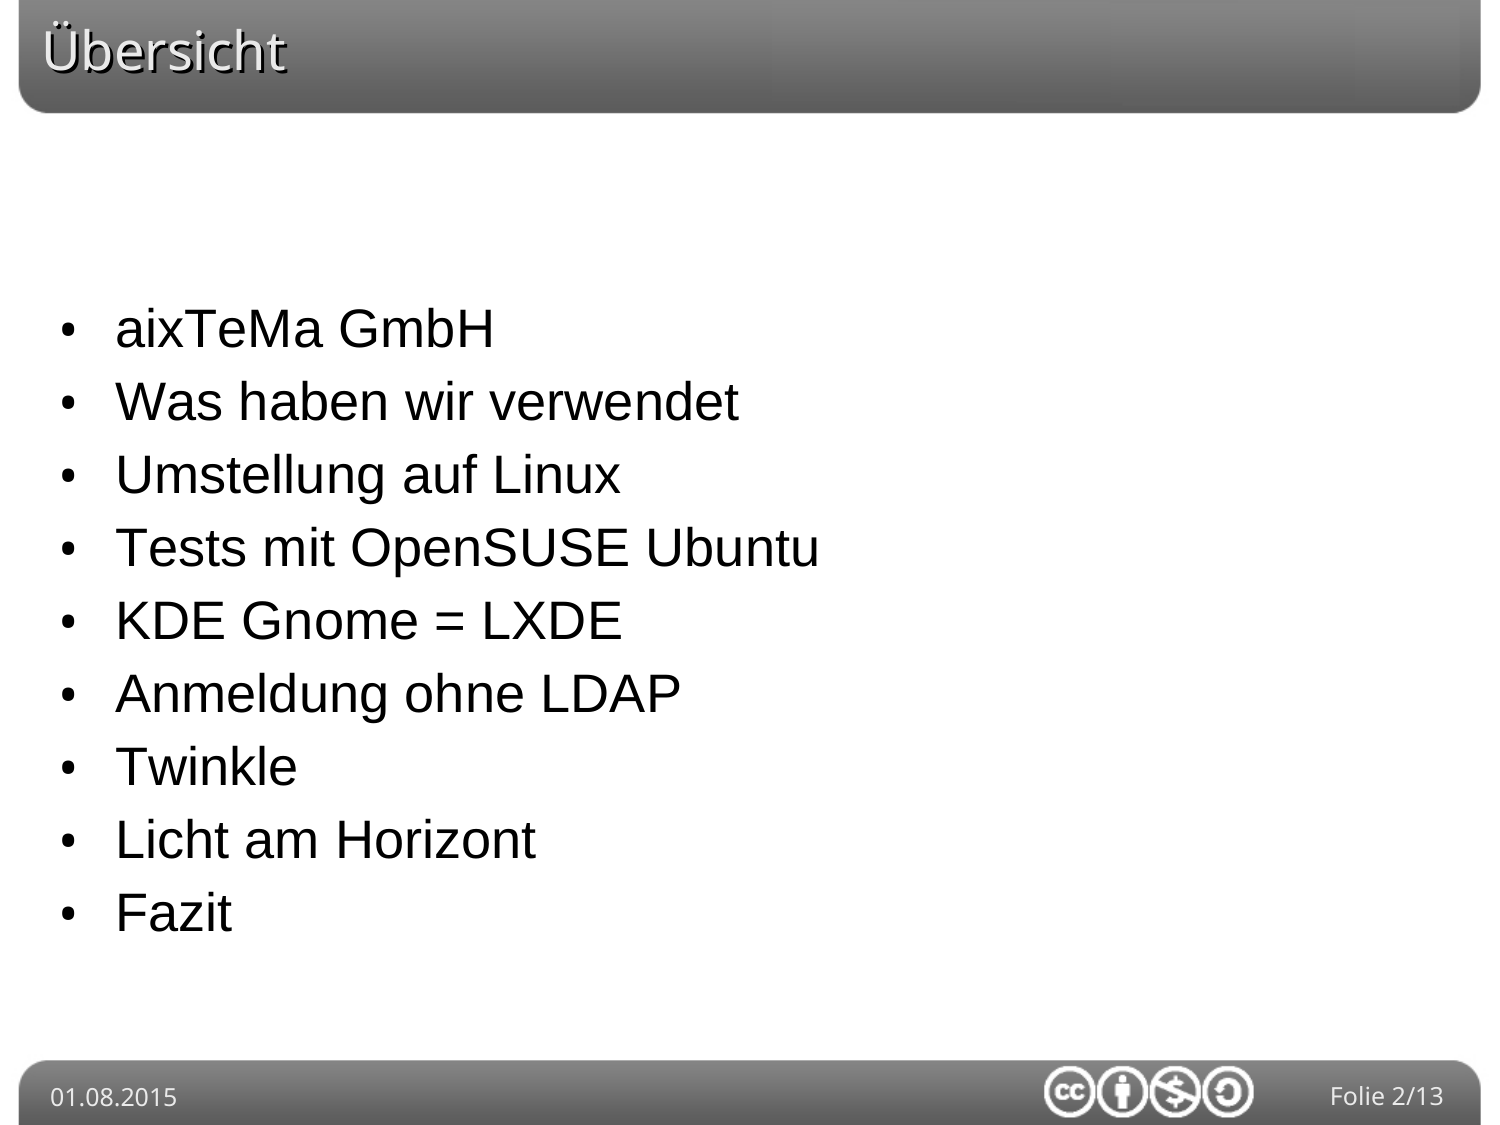

# Übersicht
aixTeMa GmbH
Was haben wir verwendet
Umstellung auf Linux
Tests mit OpenSUSE Ubuntu
KDE Gnome = LXDE
Anmeldung ohne LDAP
Twinkle
Licht am Horizont
Fazit
2